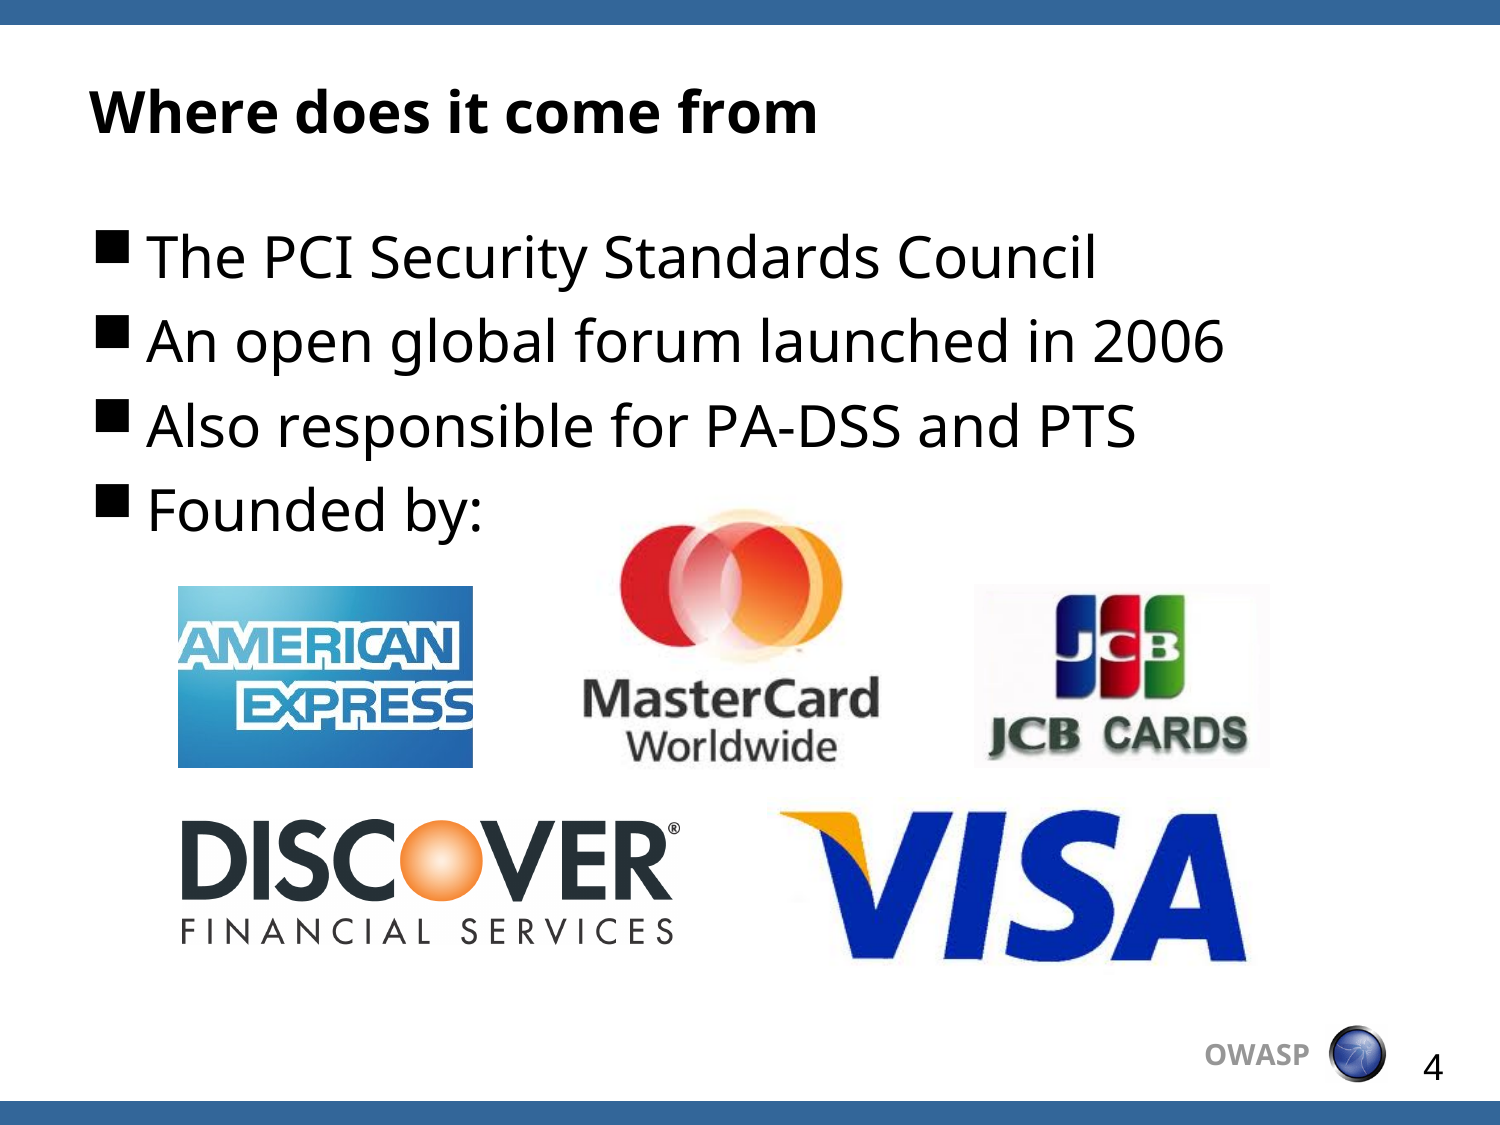

# Where does it come from
The PCI Security Standards Council
An open global forum launched in 2006
Also responsible for PA-DSS and PTS
Founded by:
4